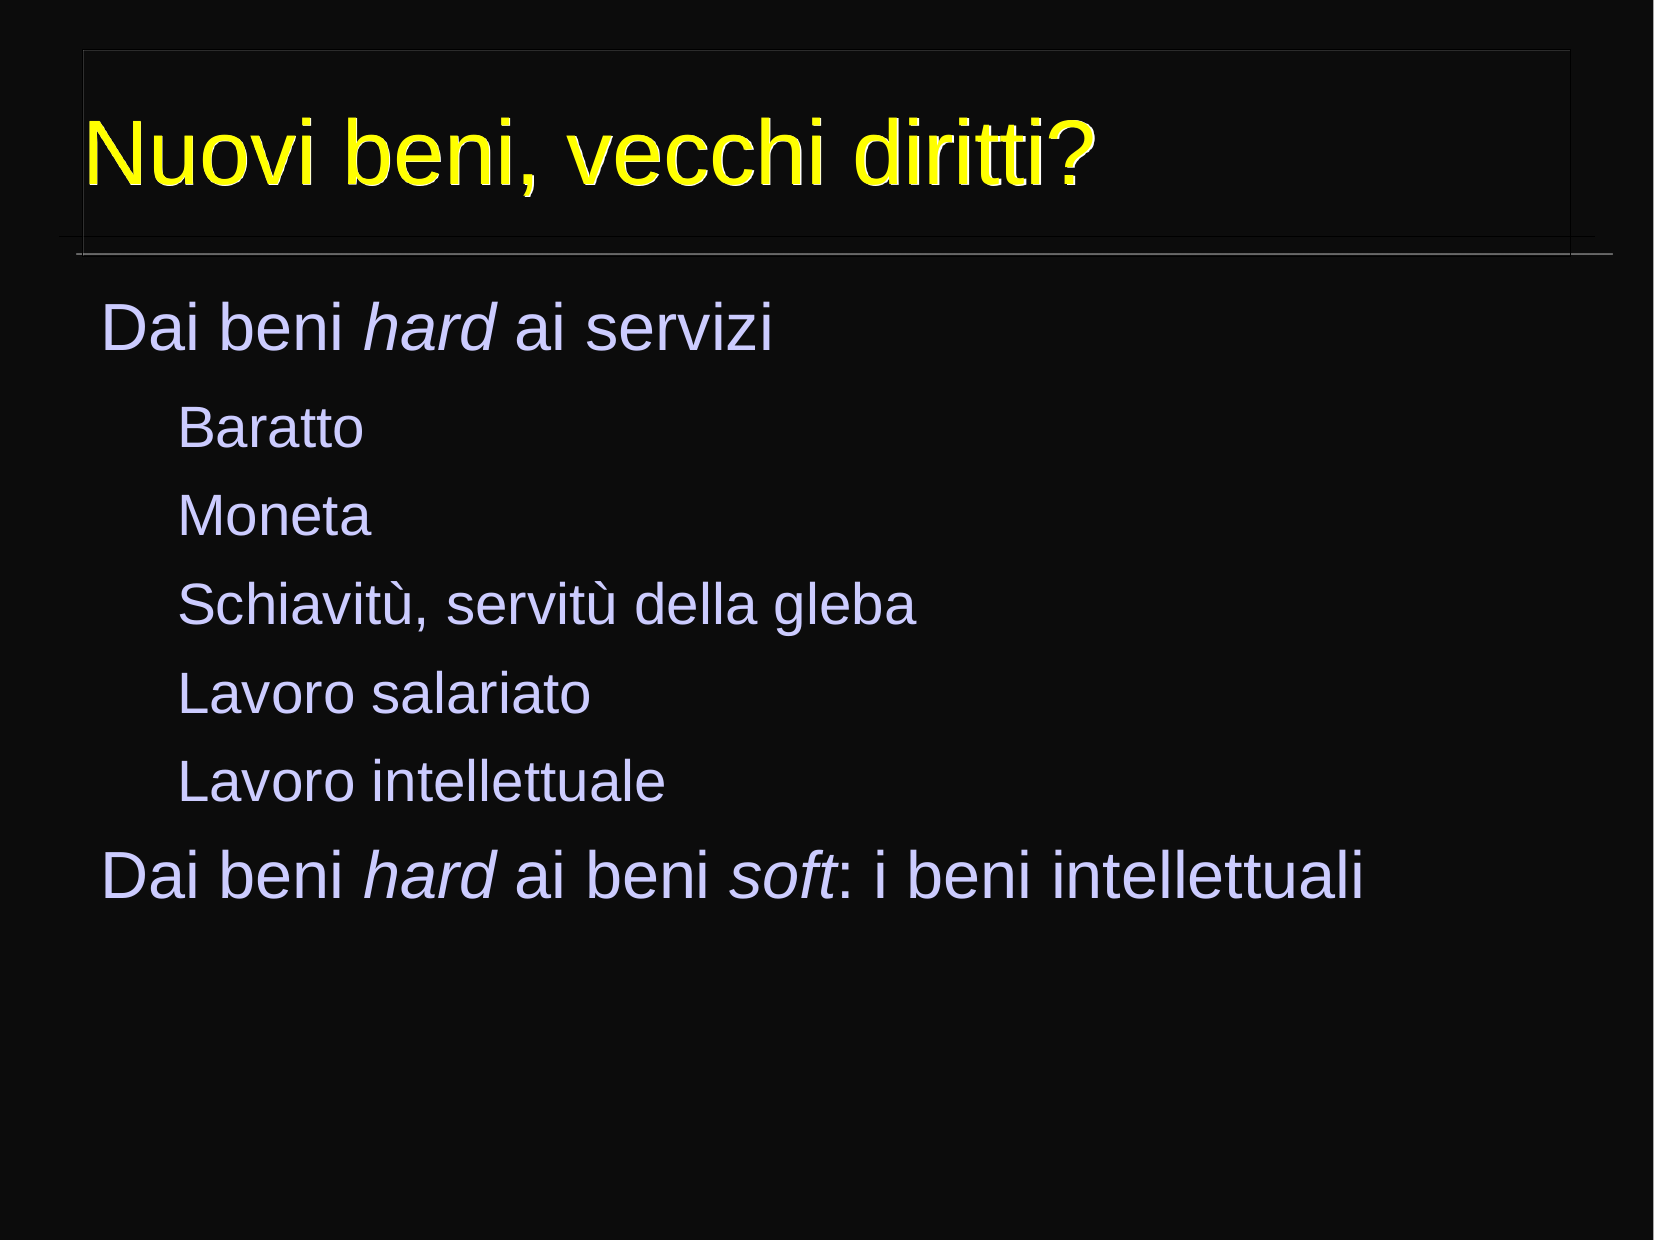

# Nuovi beni, vecchi diritti?
Dai beni hard ai servizi
Baratto
Moneta
Schiavitù, servitù della gleba
Lavoro salariato
Lavoro intellettuale
Dai beni hard ai beni soft: i beni intellettuali